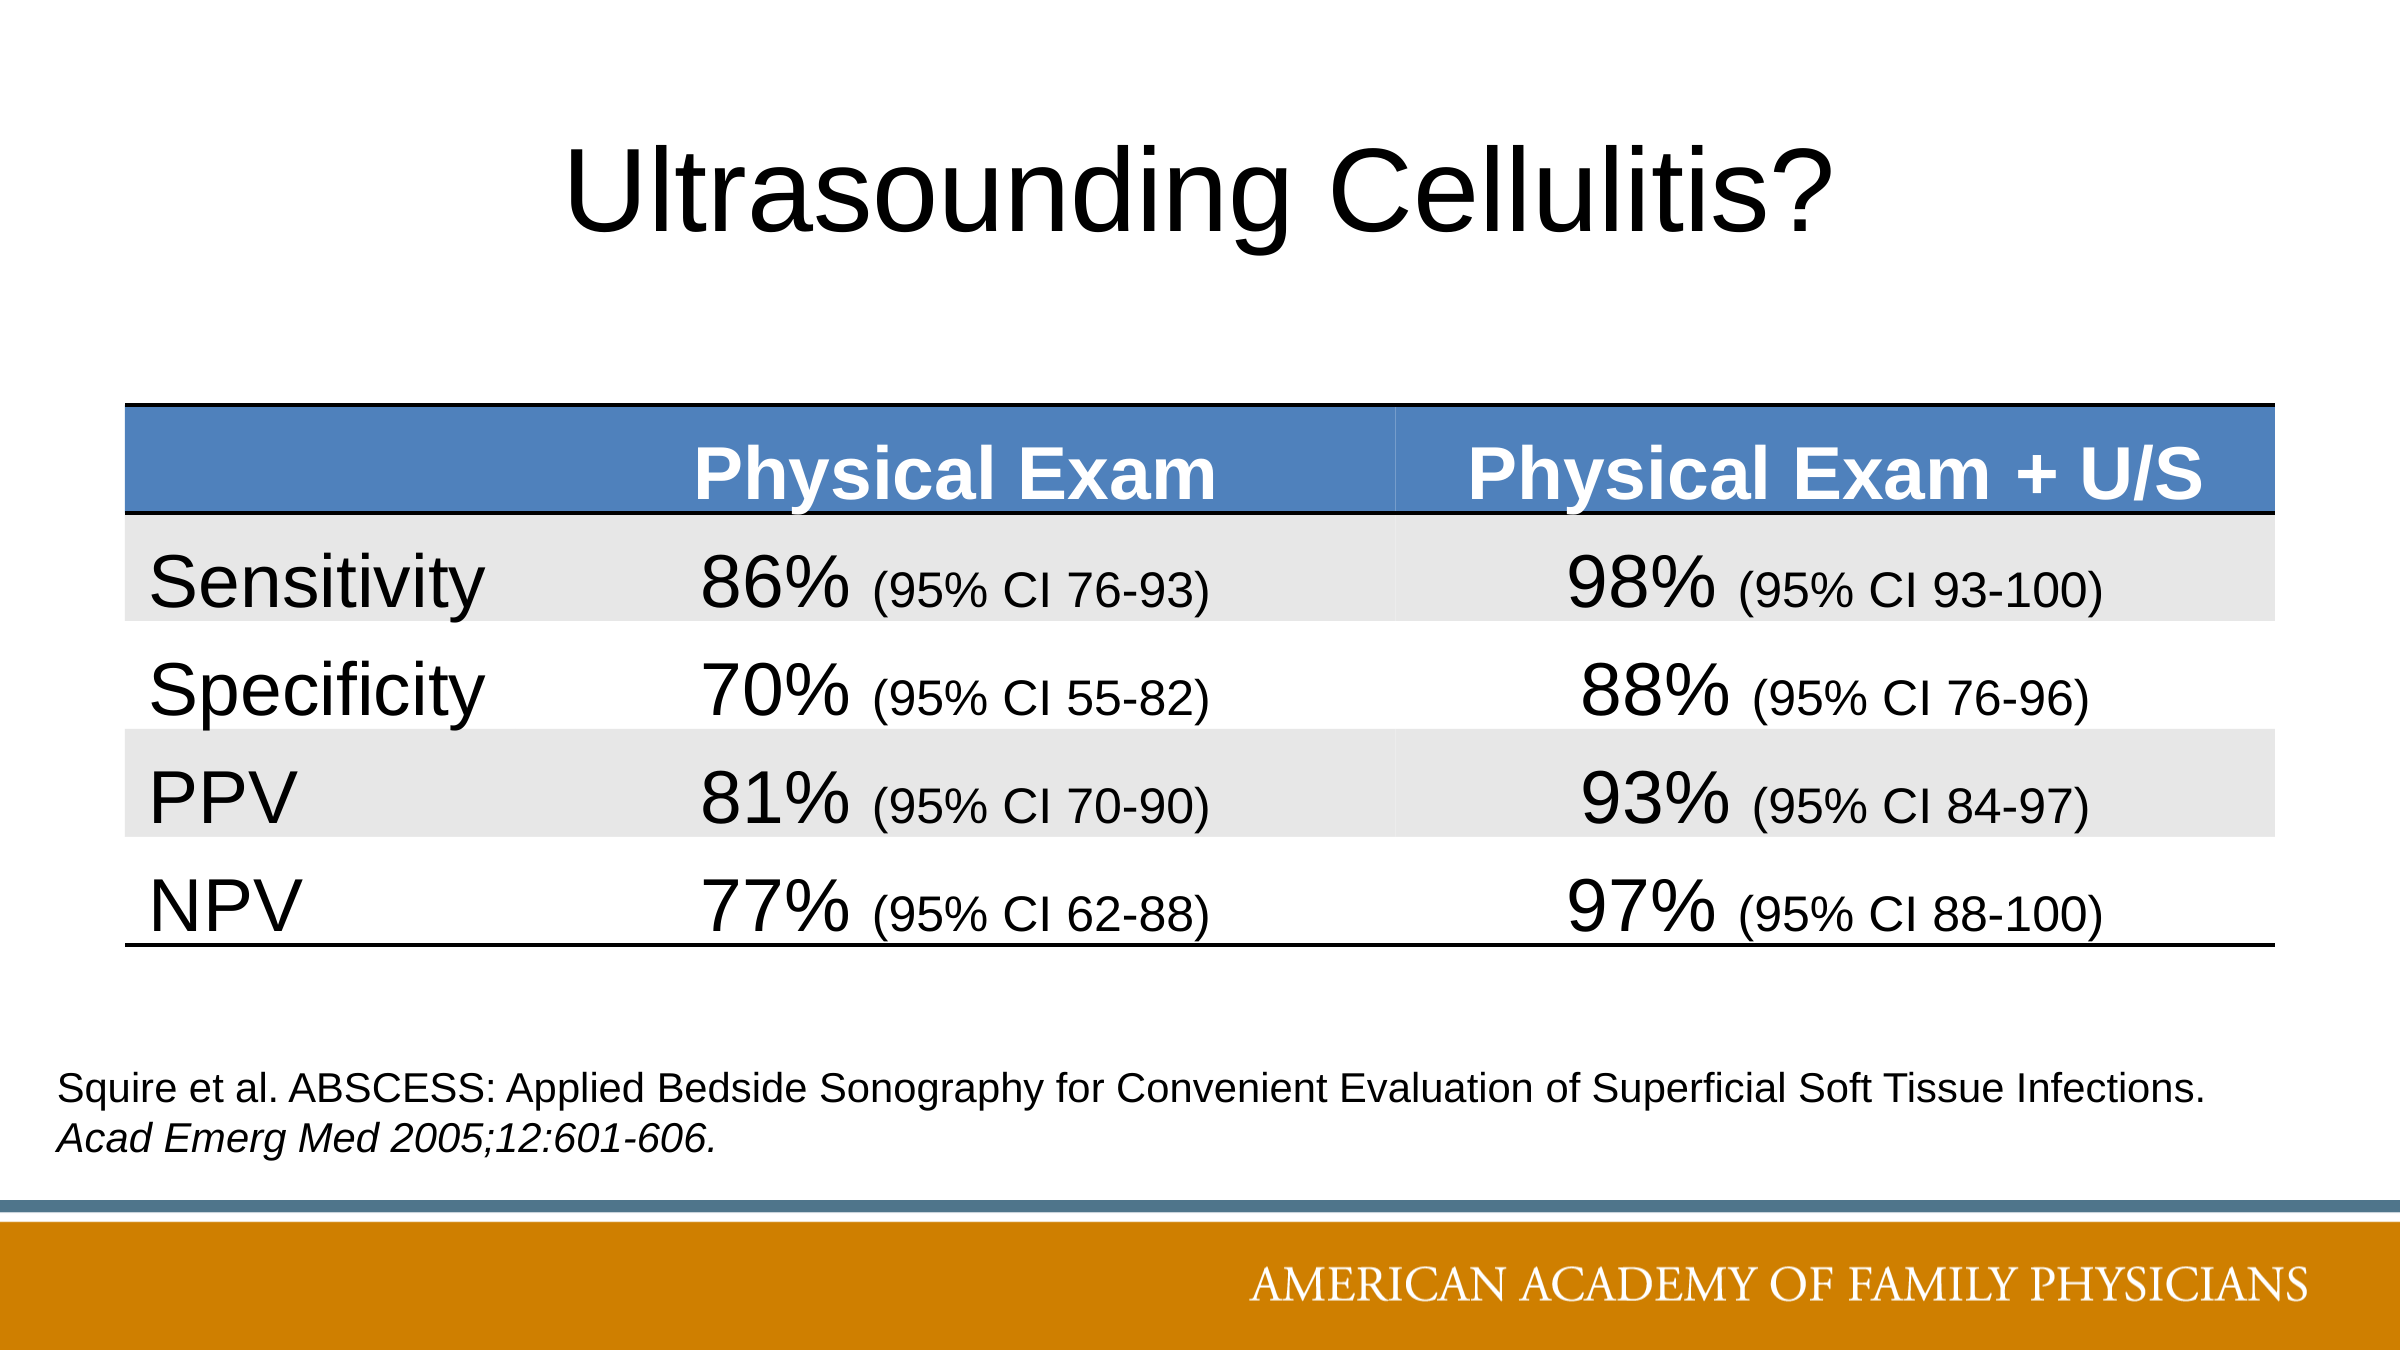

Ultrasounding Cellulitis?
Physical Exam
Physical Exam	+ U/S
Sensitivity
86% (95% CI 76-93)
98% (95% CI 93-100)
Specificity
70% (95% CI 55-82)
88% (95% CI 76-96)
PPV
81% (95% CI 70-90)
93% (95% CI 84-97)
NPV
77% (95% CI 62-88)
97% (95% CI 88-100)
Squire et al. ABSCESS: Applied Bedside Sonography for Convenient Evaluation of Superficial Soft Tissue Infections. Acad Emerg Med 2005;12:601-606.